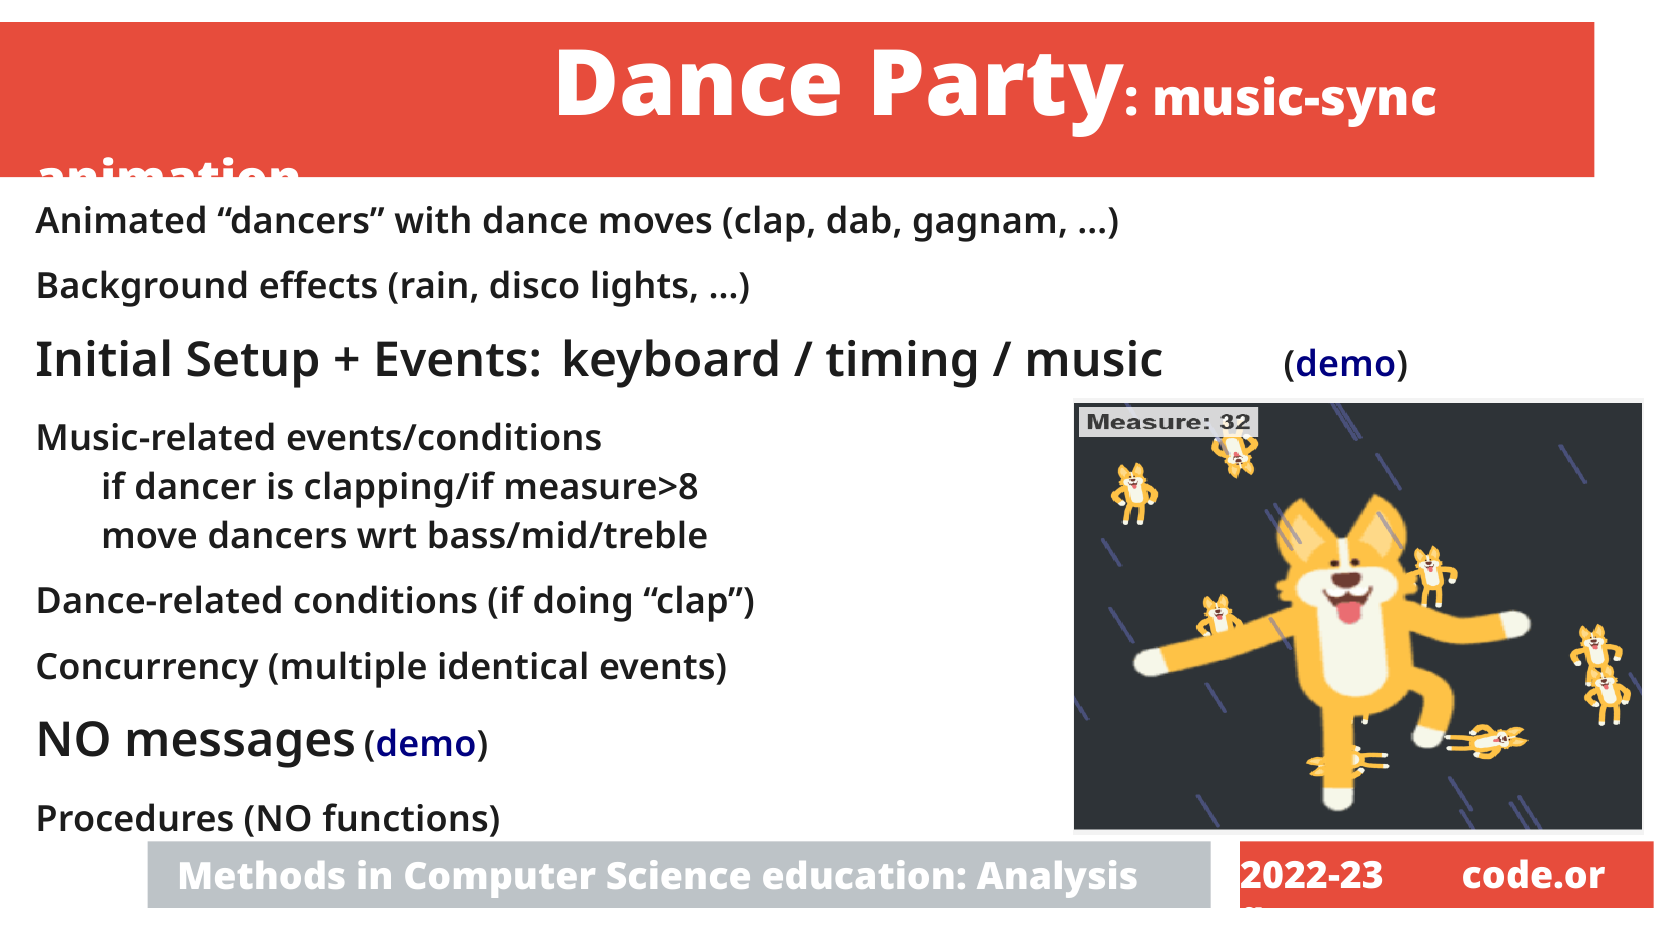

# Dance Party: music-sync animation
Animated “dancers” with dance moves (clap, dab, gagnam, …)
Background effects (rain, disco lights, …)
Initial Setup + Events:	keyboard / timing / music		(demo)
Music-related events/conditions
	if dancer is clapping/if measure>8
	move dancers wrt bass/mid/treble
Dance-related conditions (if doing “clap”)
Concurrency (multiple identical events)
NO messages						(demo)
Procedures (NO functions)
Methods in Computer Science education: Analysis
2022-23 code.org